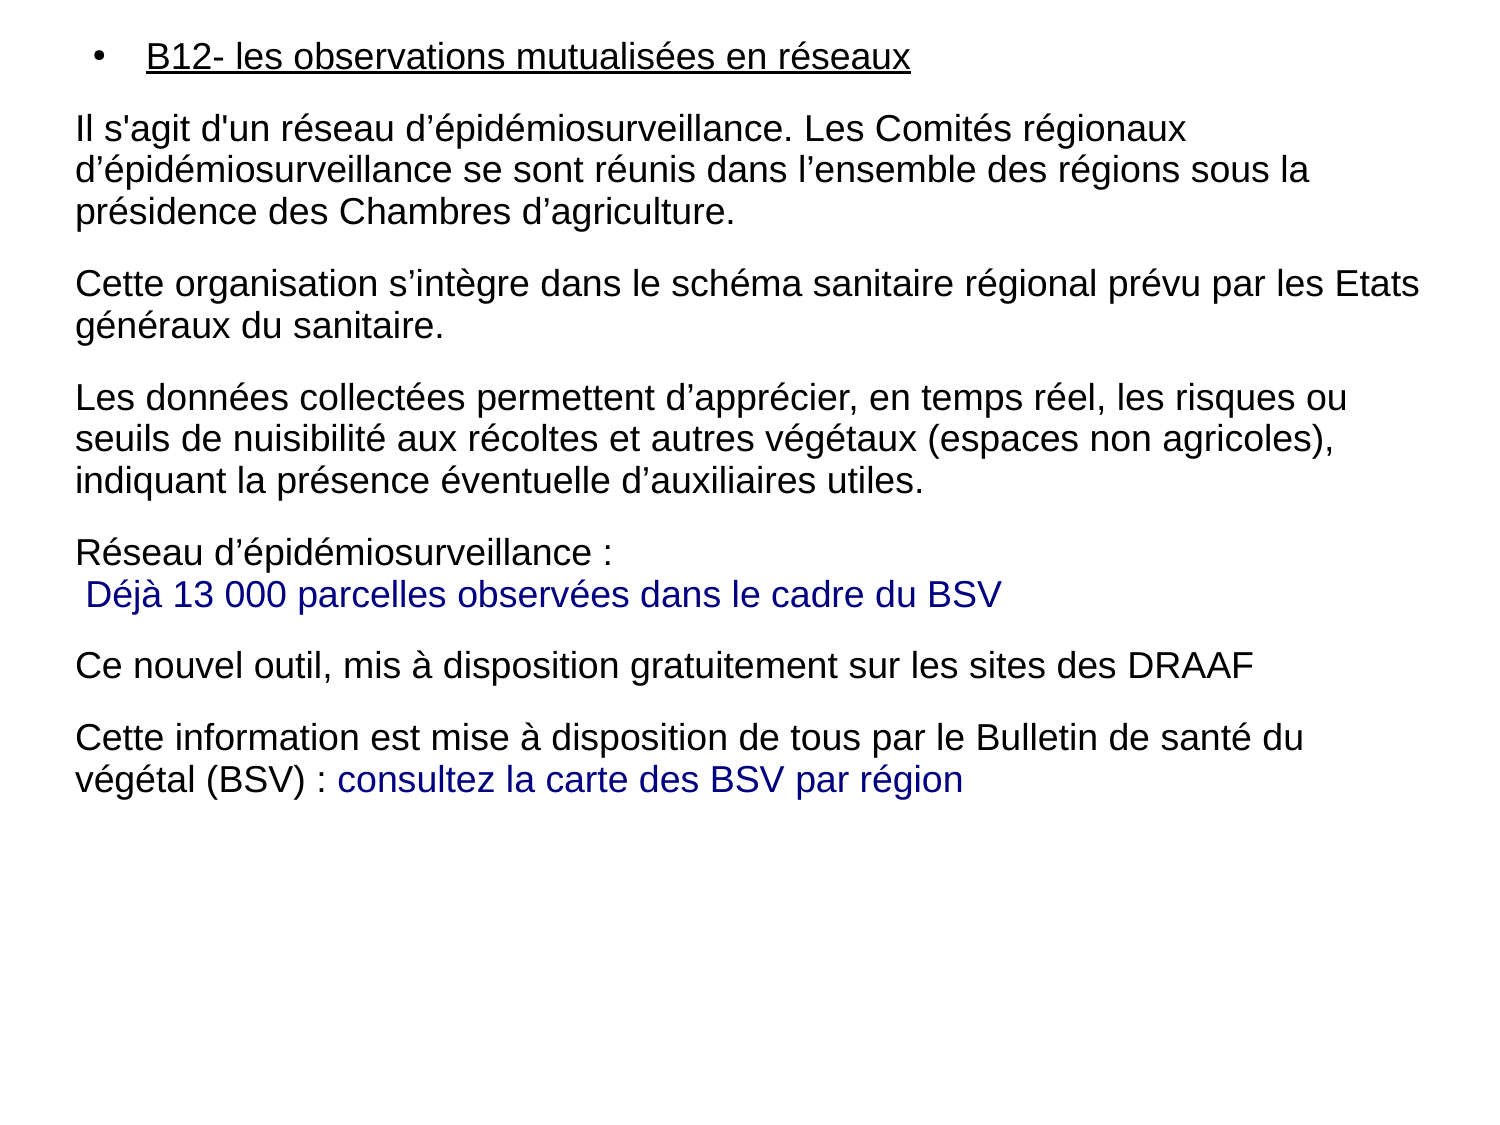

# B12- les observations mutualisées en réseaux
Il s'agit d'un réseau d’épidémiosurveillance. Les Comités régionaux d’épidémiosurveillance se sont réunis dans l’ensemble des régions sous la présidence des Chambres d’agriculture.
Cette organisation s’intègre dans le schéma sanitaire régional prévu par les Etats généraux du sanitaire.
Les données collectées permettent d’apprécier, en temps réel, les risques ou seuils de nuisibilité aux récoltes et autres végétaux (espaces non agricoles), indiquant la présence éventuelle d’auxiliaires utiles.
Réseau d’épidémiosurveillance : Déjà 13 000 parcelles observées dans le cadre du BSV
Ce nouvel outil, mis à disposition gratuitement sur les sites des DRAAF
Cette information est mise à disposition de tous par le Bulletin de santé du végétal (BSV) : consultez la carte des BSV par région